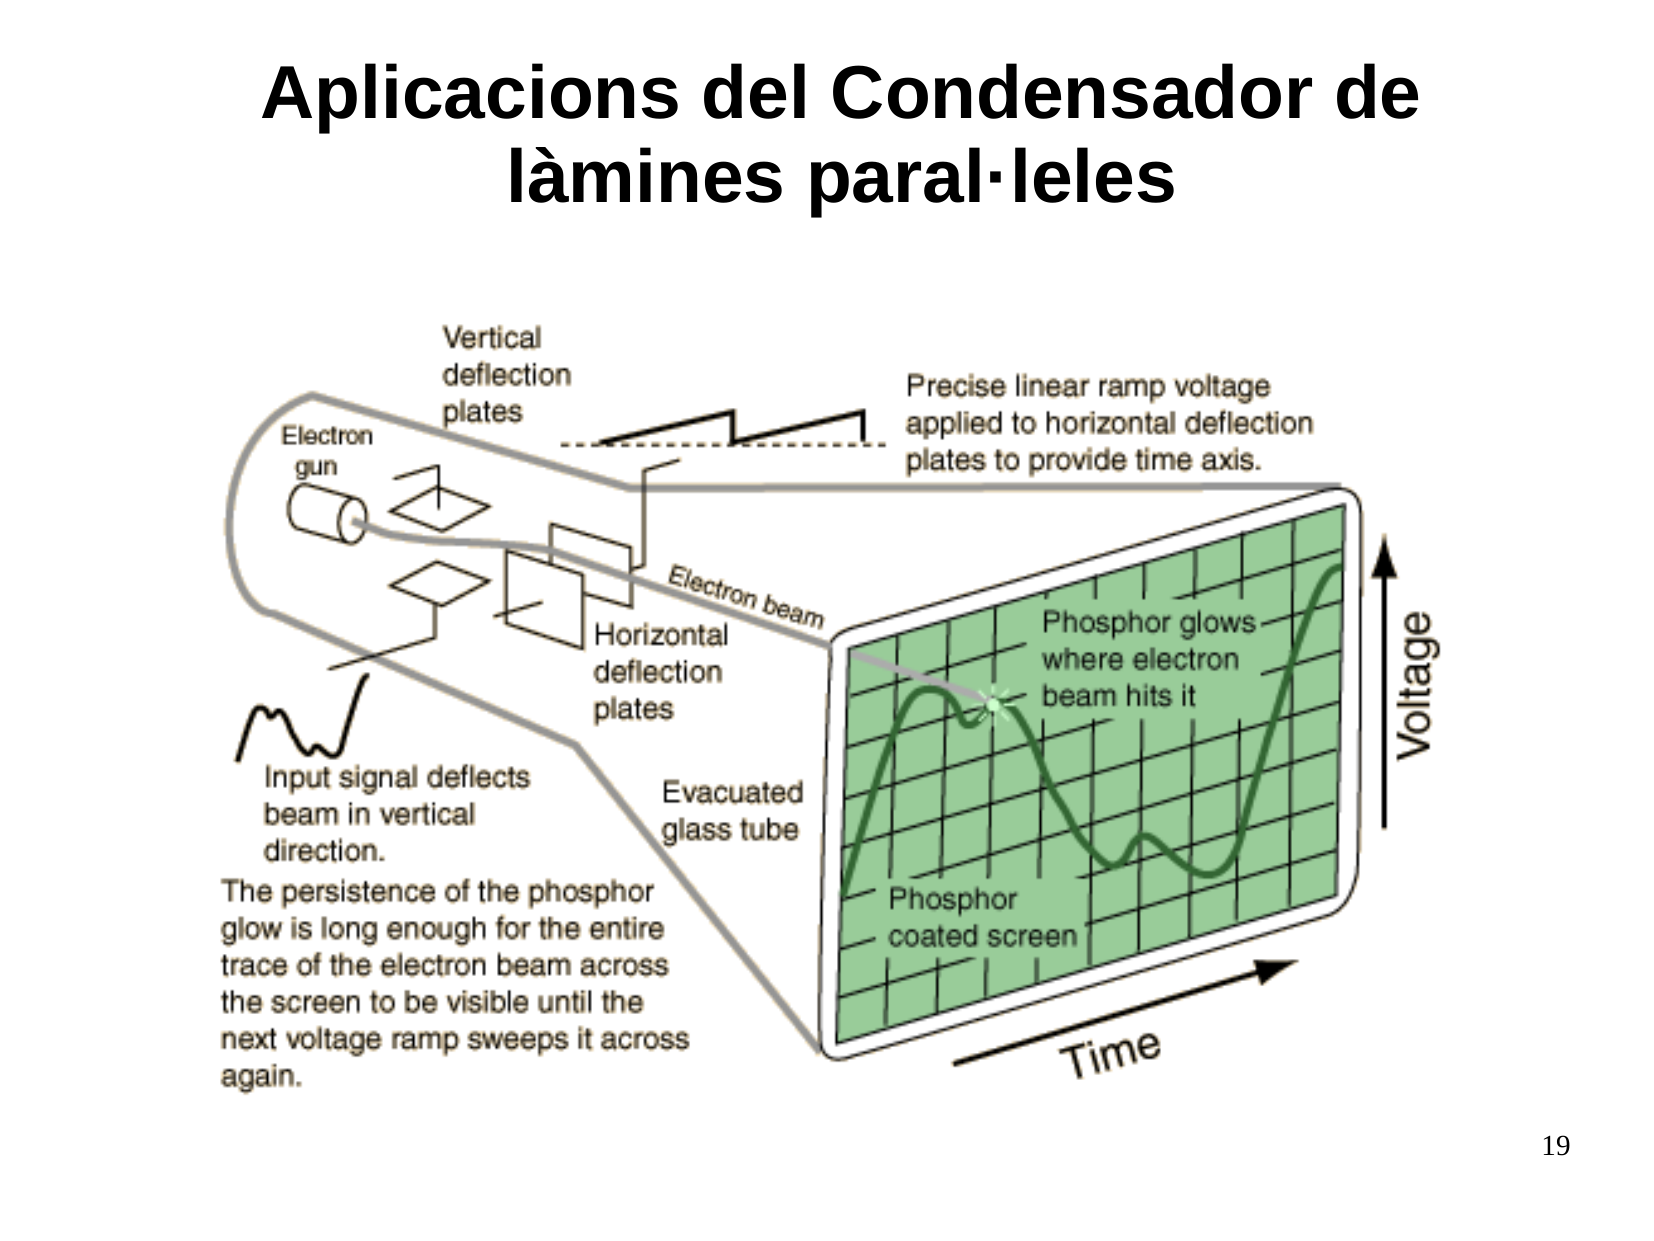

Aplicacions del Condensador de làmines paral·leles
19